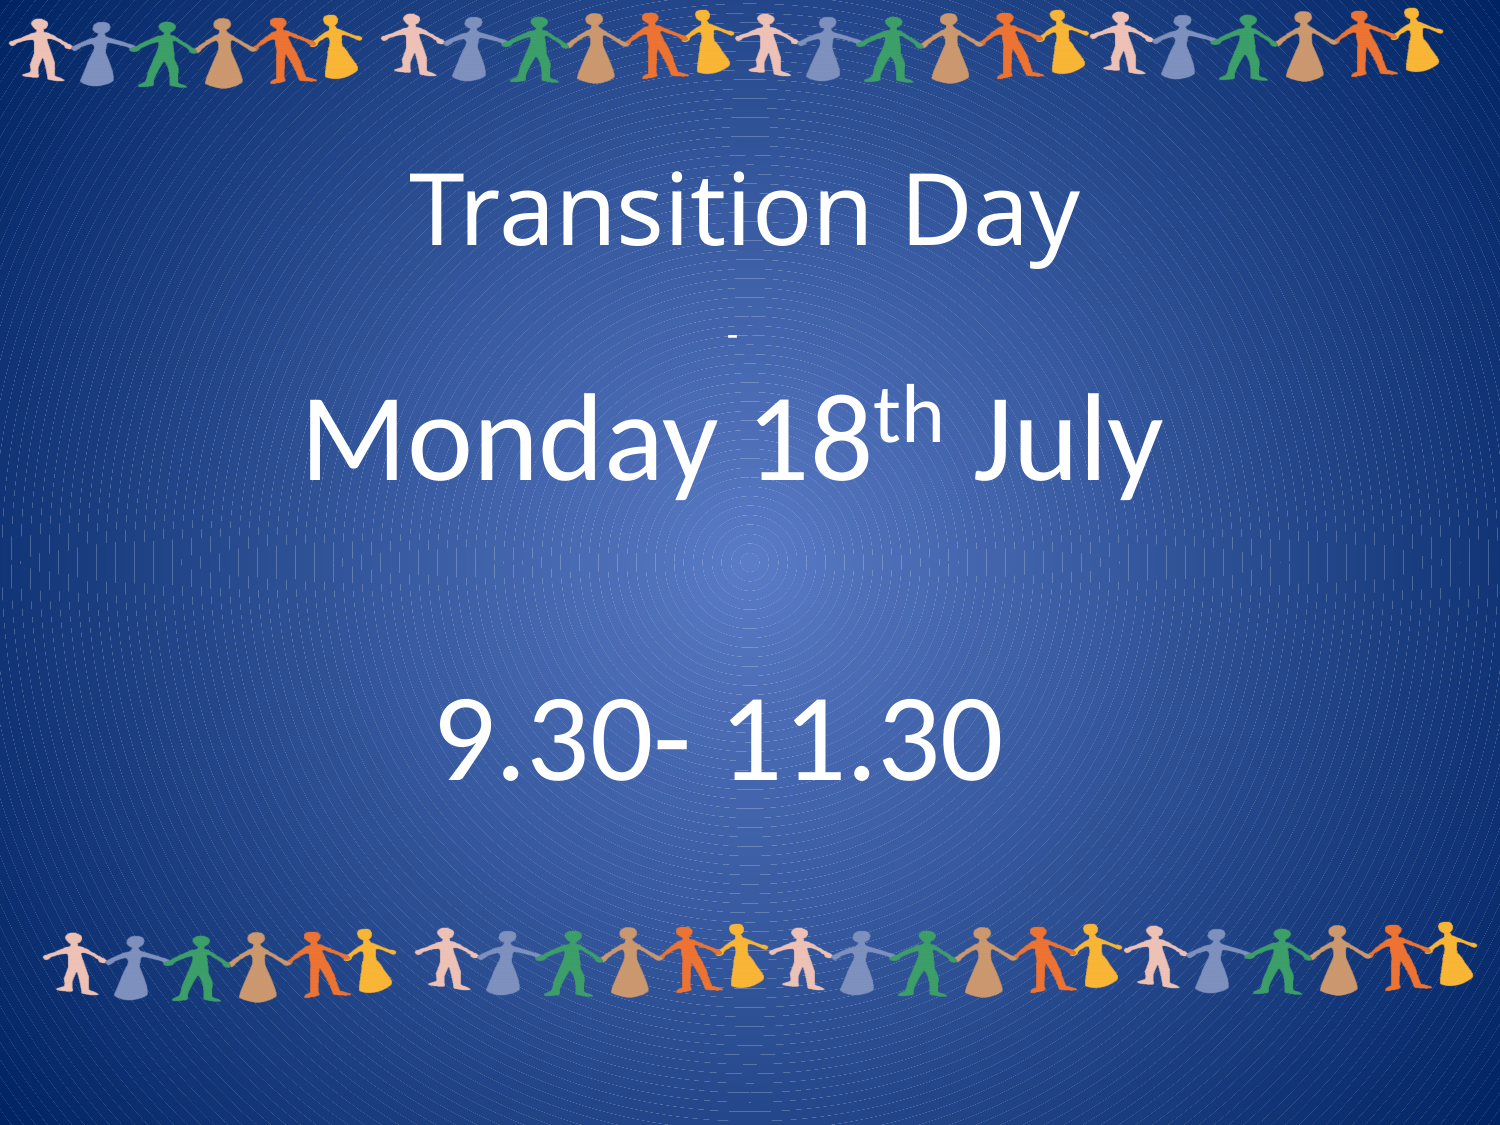

Transition Day
-
Monday 18th July
9.30- 11.30